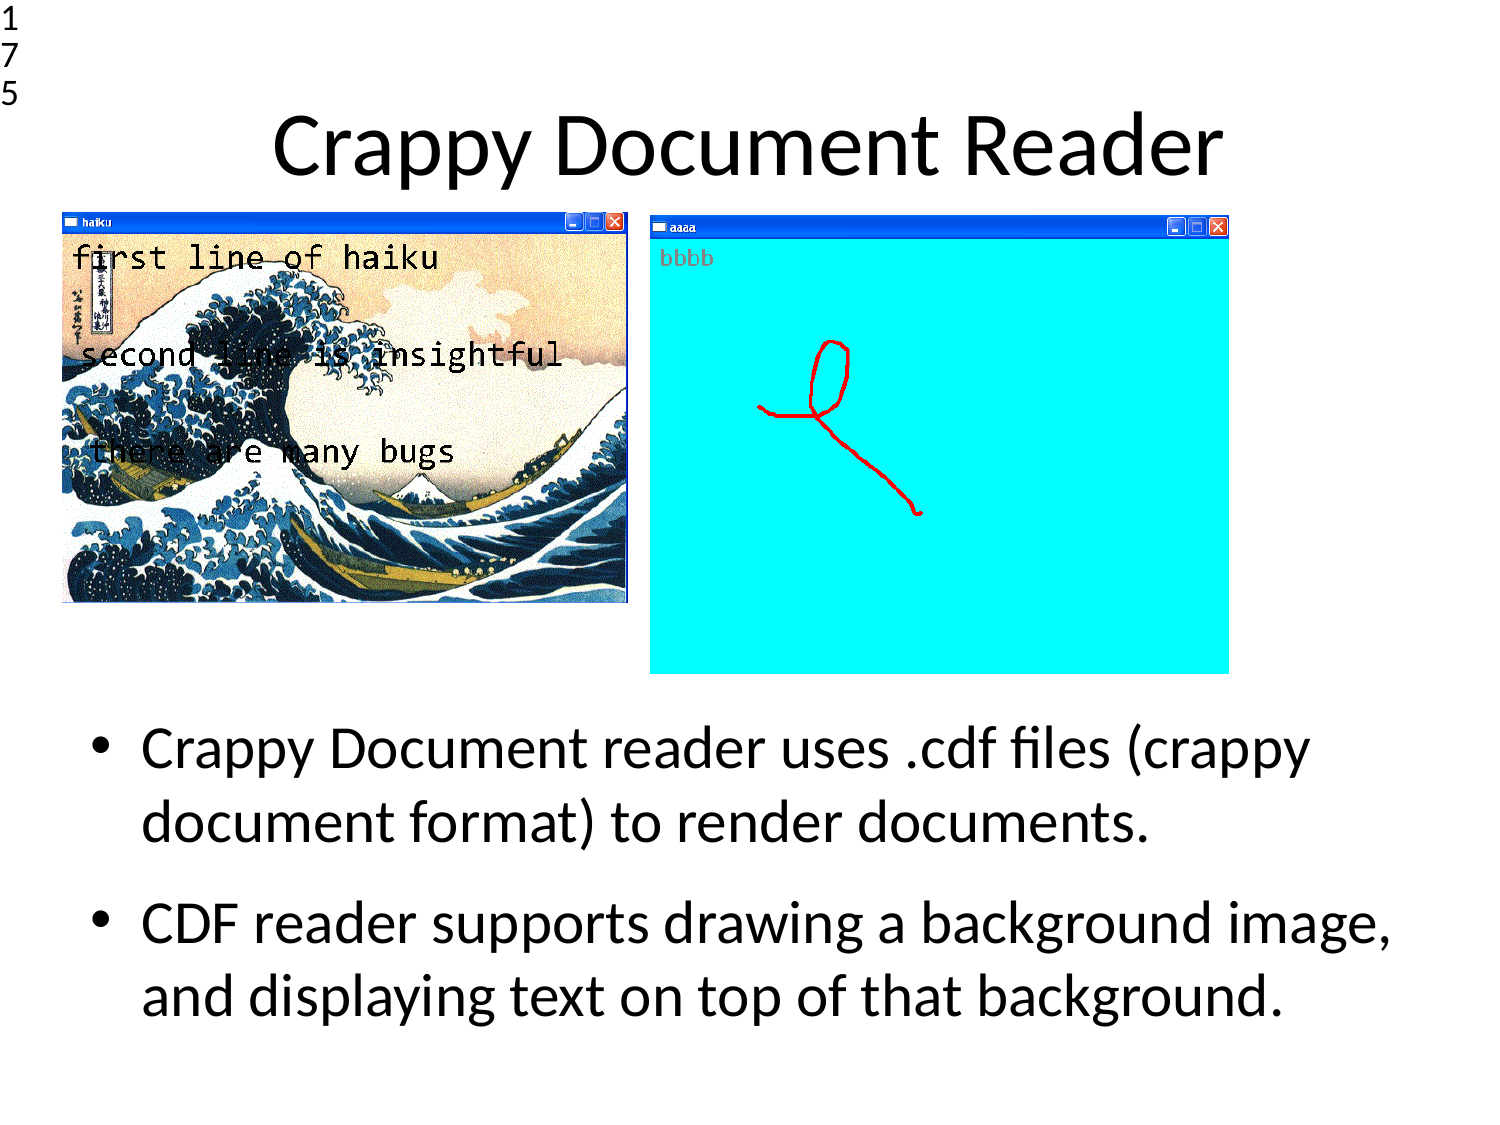

# Crappy Document Reader
Crappy Document reader uses .cdf files (crappy document format) to render documents.
CDF reader supports drawing a background image, and displaying text on top of that background.